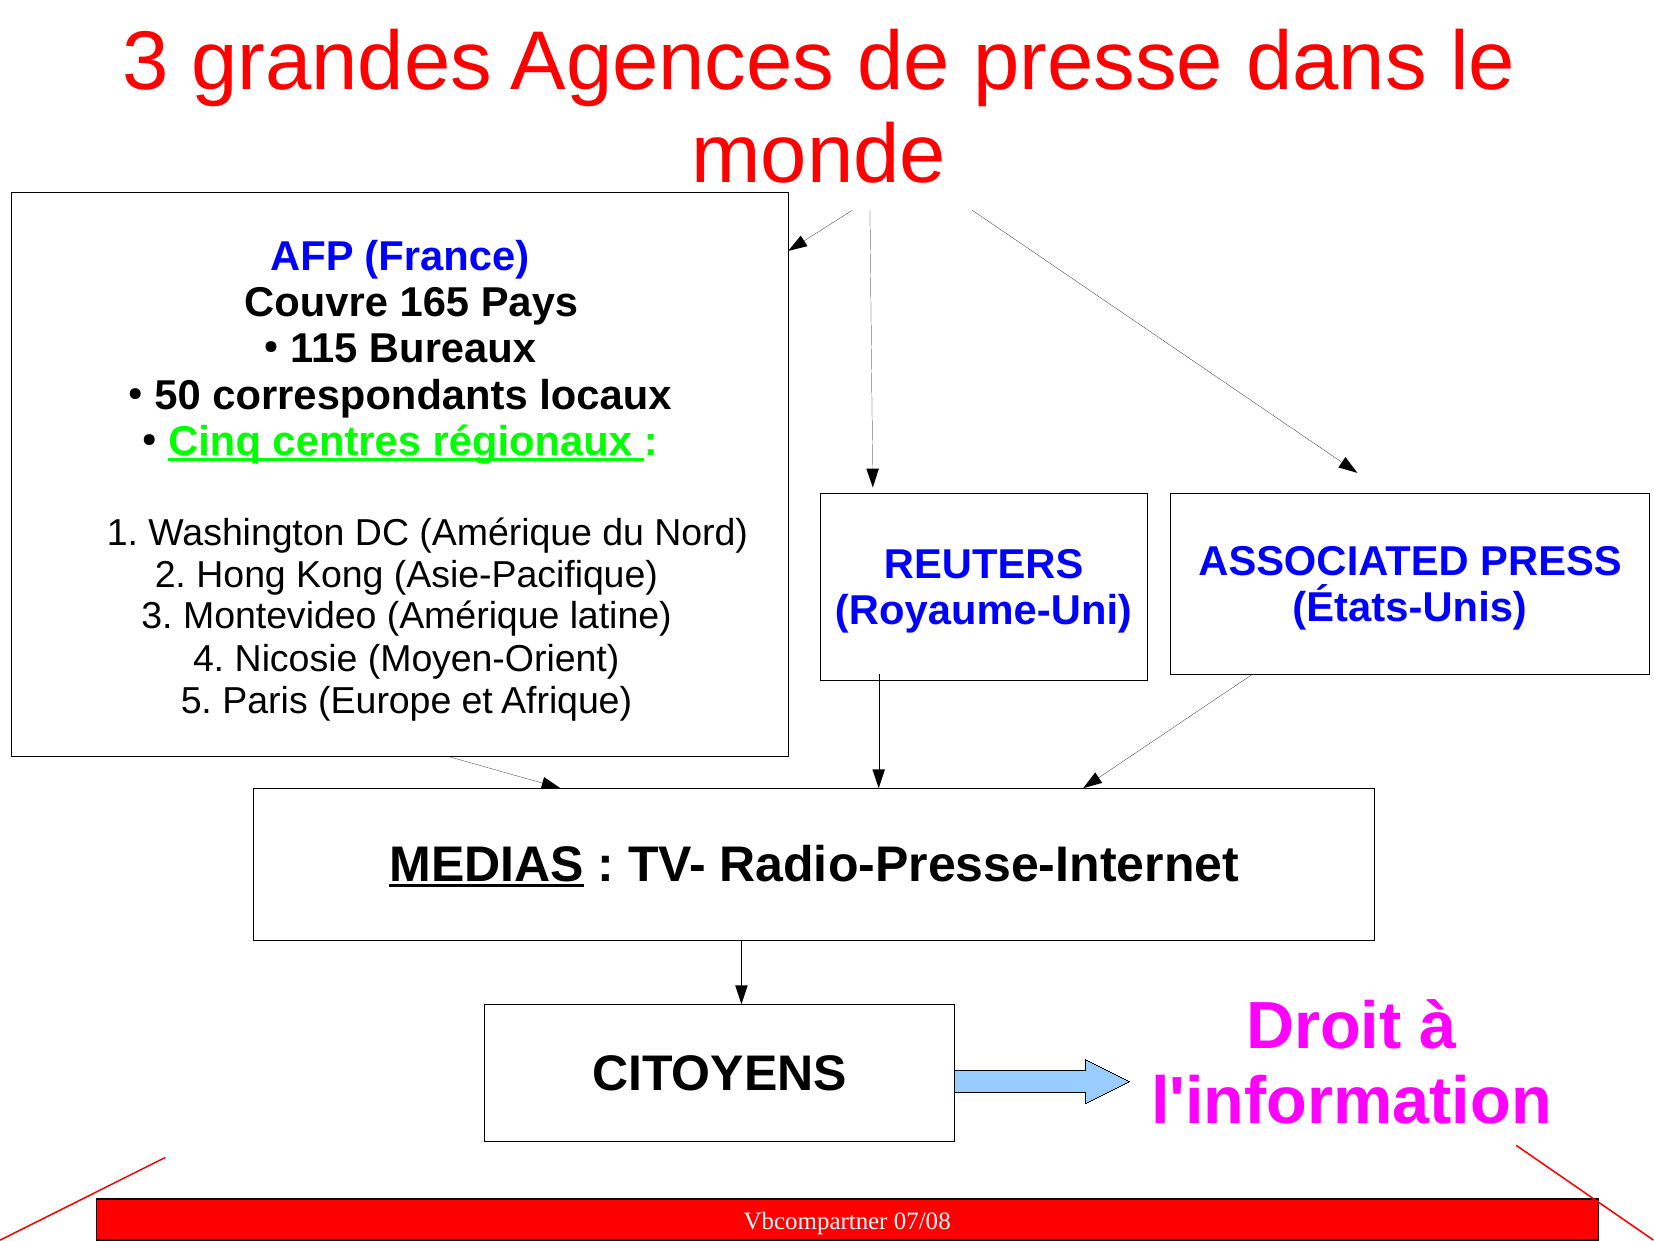

# 3 grandes Agences de presse dans le monde
AFP (France)
 Couvre 165 Pays
 115 Bureaux
 50 correspondants locaux
 Cinq centres régionaux :
 1. Washington DC (Amérique du Nord)
2. Hong Kong (Asie-Pacifique)
3. Montevideo (Amérique latine)
4. Nicosie (Moyen-Orient)
5. Paris (Europe et Afrique)
REUTERS
(Royaume-Uni)
ASSOCIATED PRESS
(États-Unis)
MEDIAS : TV- Radio-Presse-Internet
Droit à l'information
CITOYENS